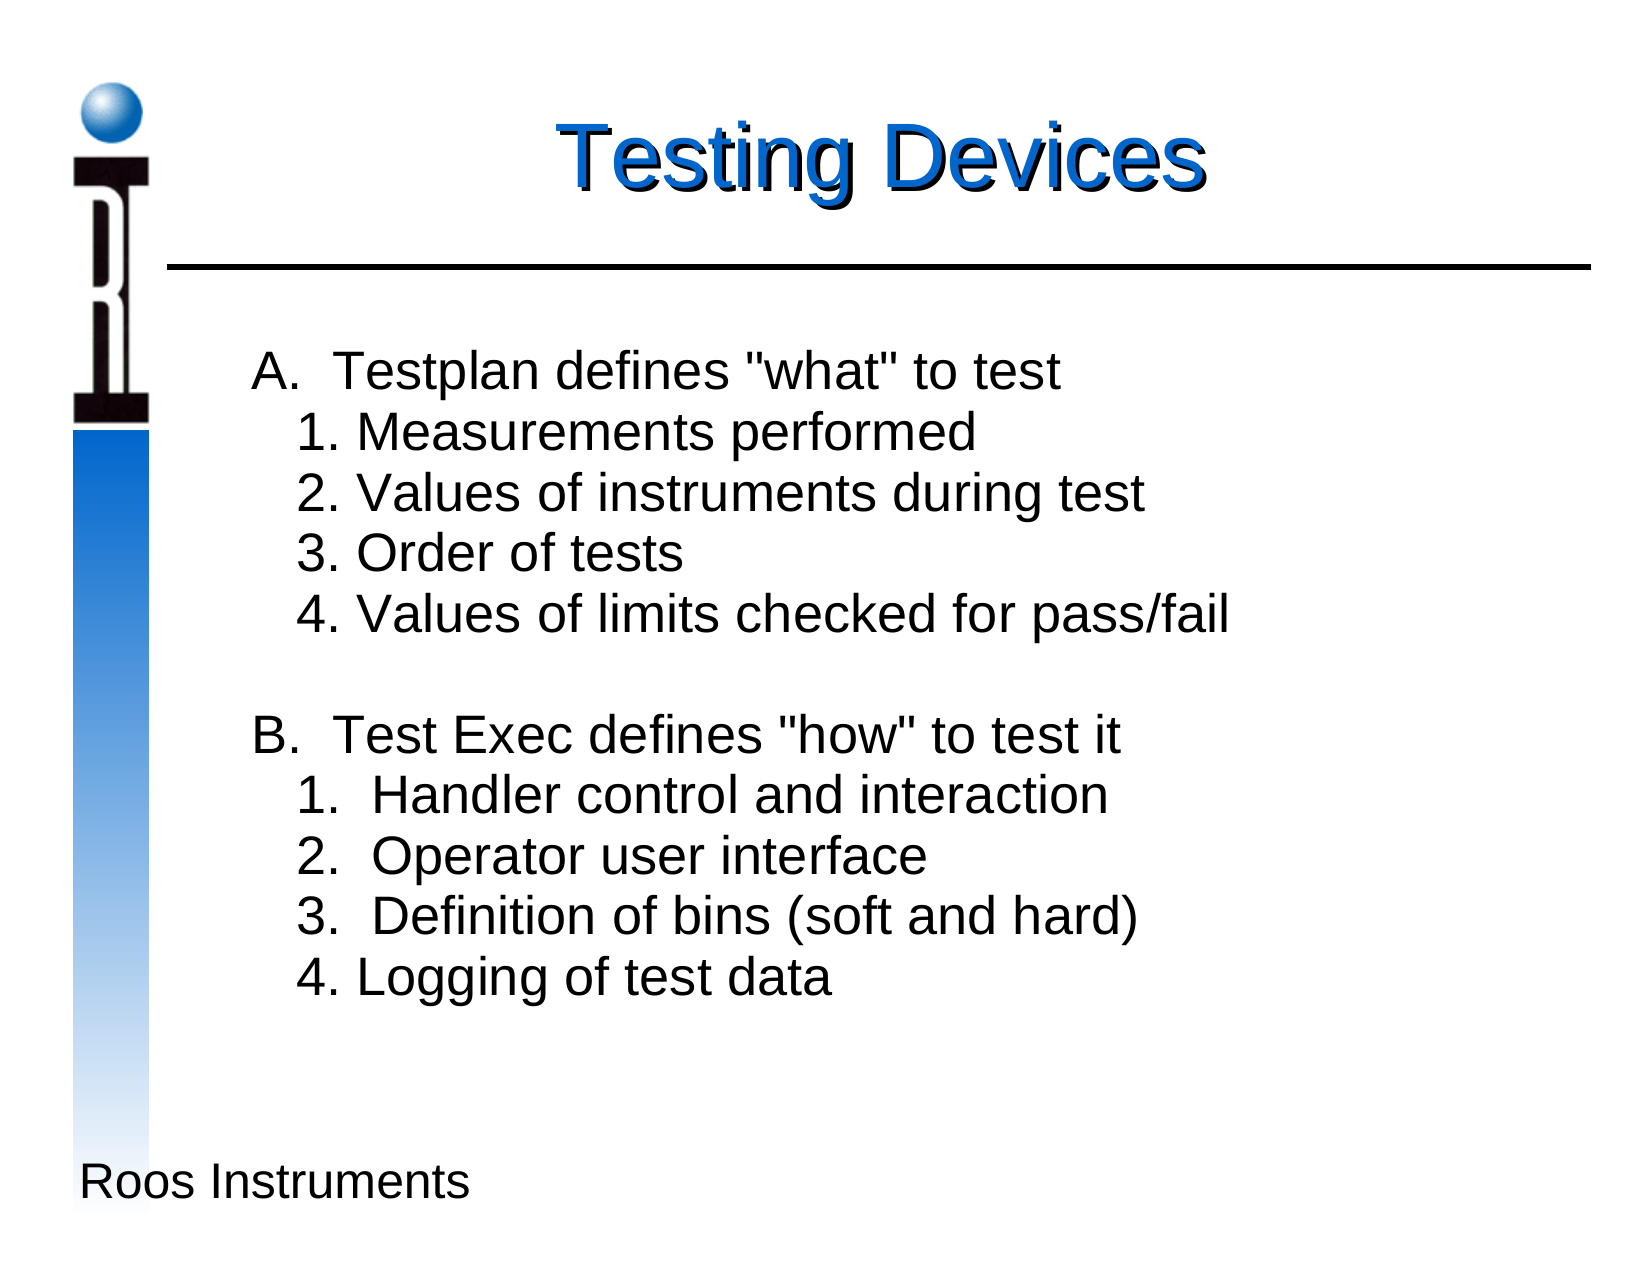

# Testing Devices
  A.  Testplan defines "what" to test
	1. Measurements performed
	2. Values of instruments during test
	3. Order of tests
	4. Values of limits checked for pass/fail
  B.  Test Exec defines "how" to test it
	1.  Handler control and interaction
	2.  Operator user interface
	3.  Definition of bins (soft and hard)
	4. Logging of test data